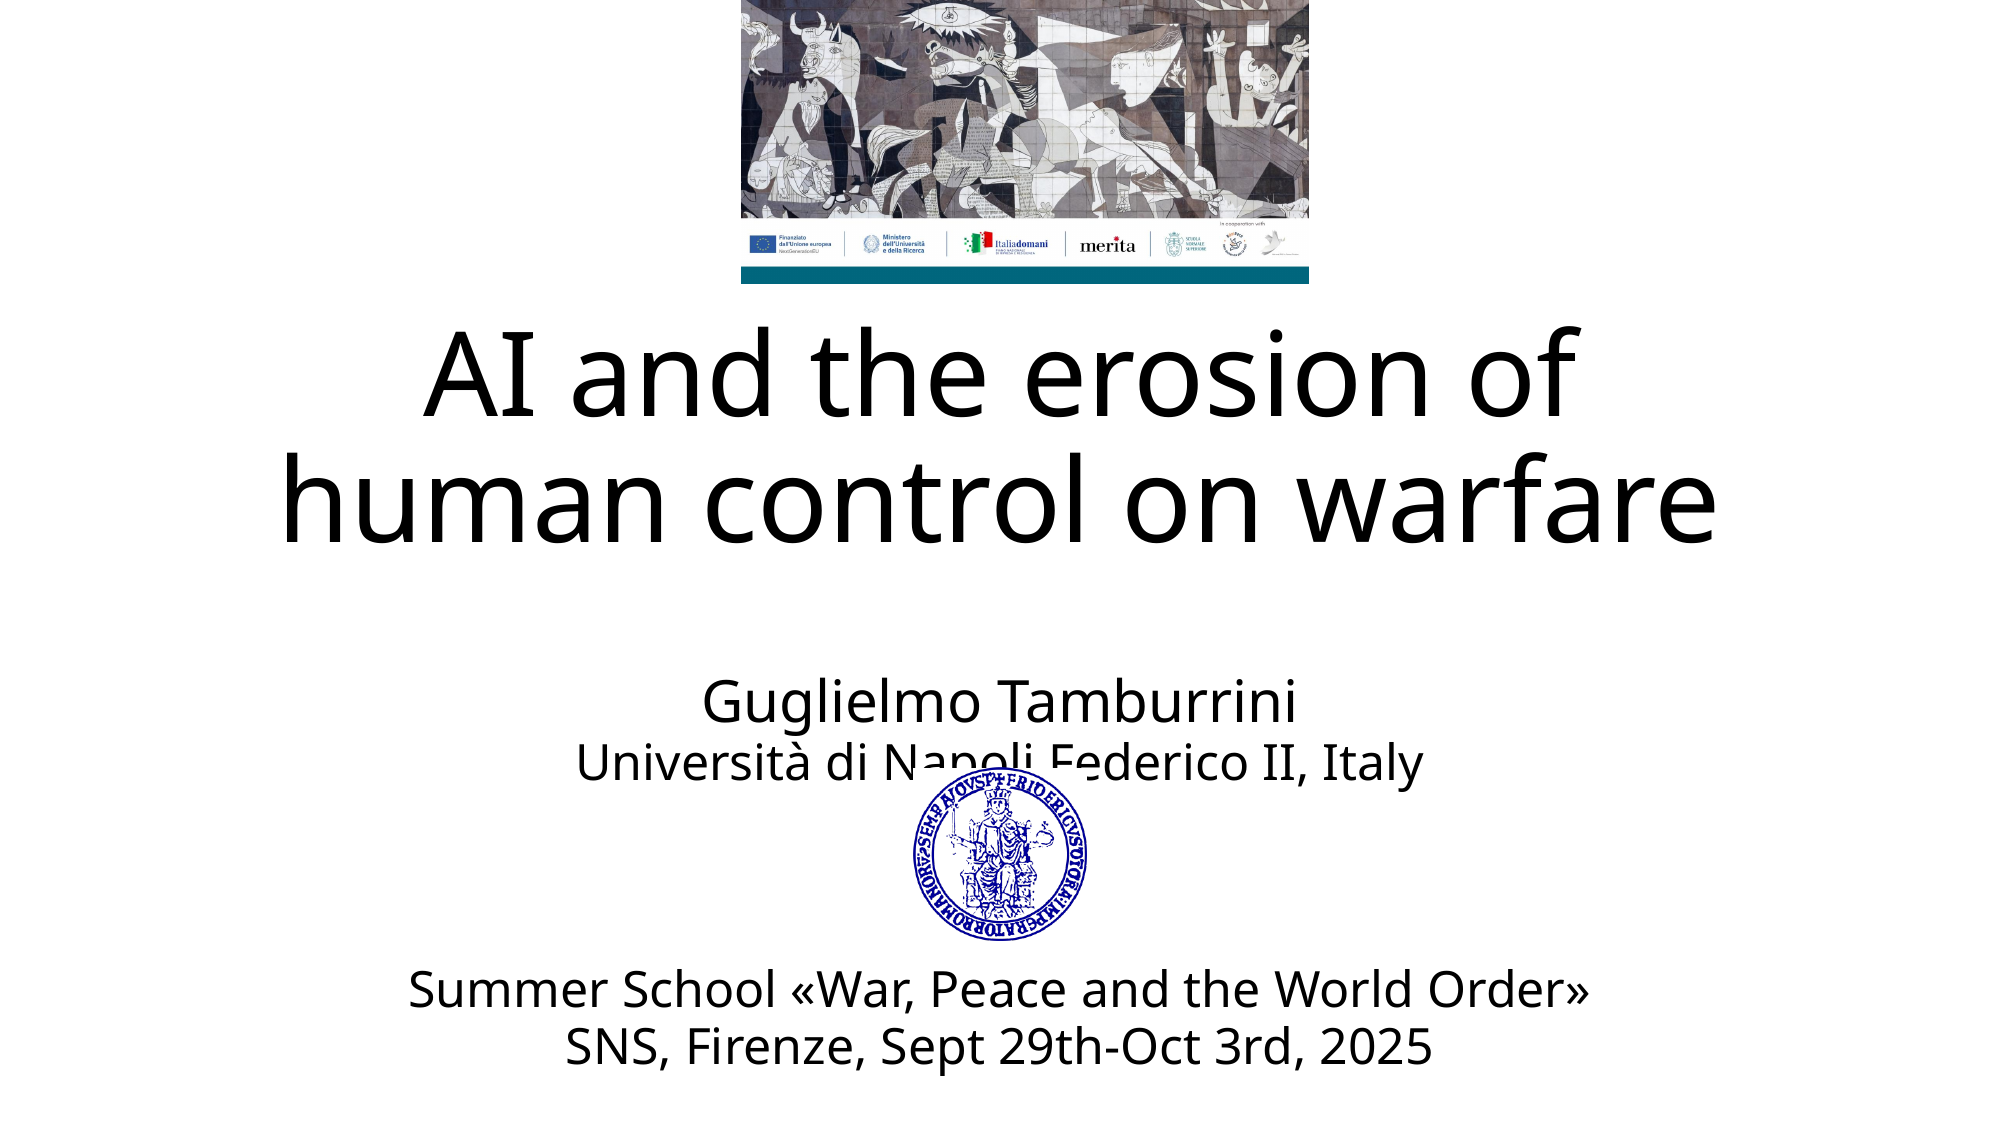

# AI and the erosion of human control on warfare
Guglielmo Tamburrini
Università di Napoli Federico II, Italy
Summer School «War, Peace and the World Order»
SNS, Firenze, Sept 29th-Oct 3rd, 2025